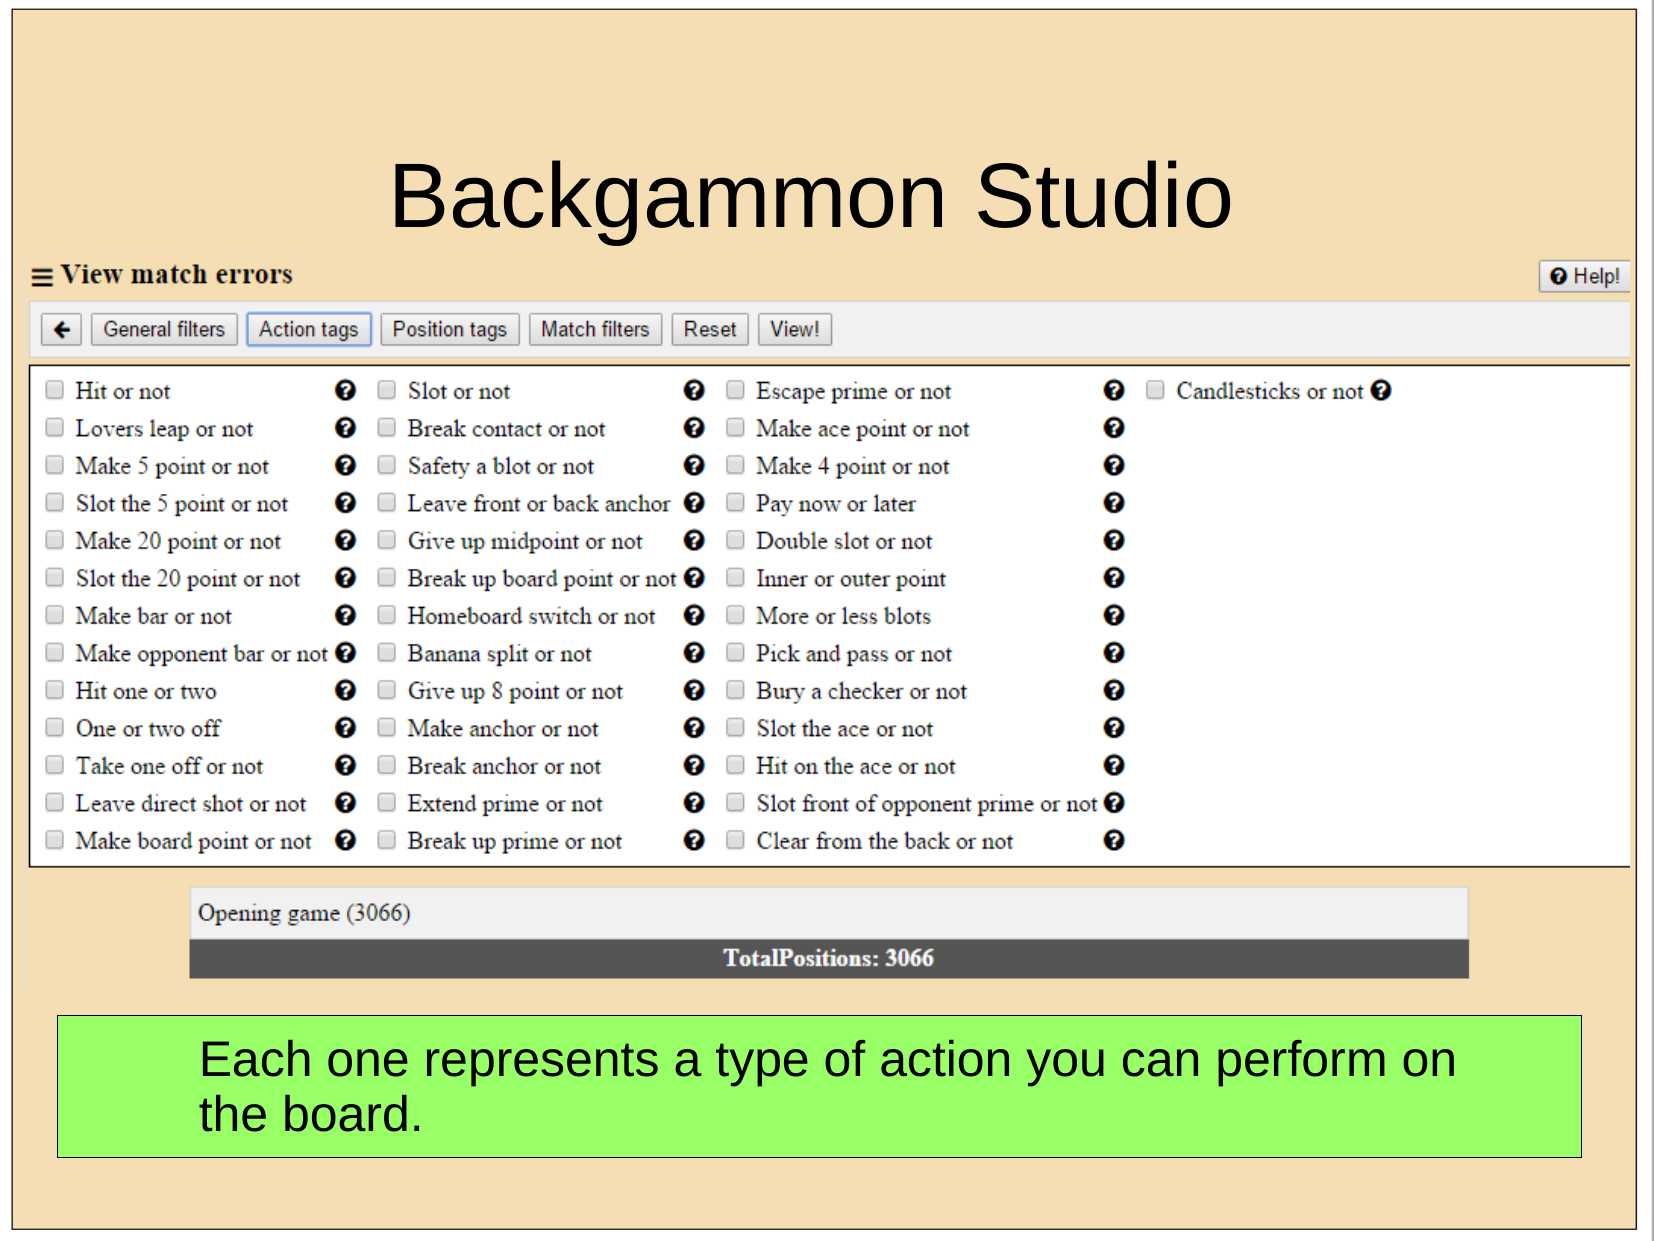

# Backgammon Studio
Each one represents a type of action you can perform on
the board.